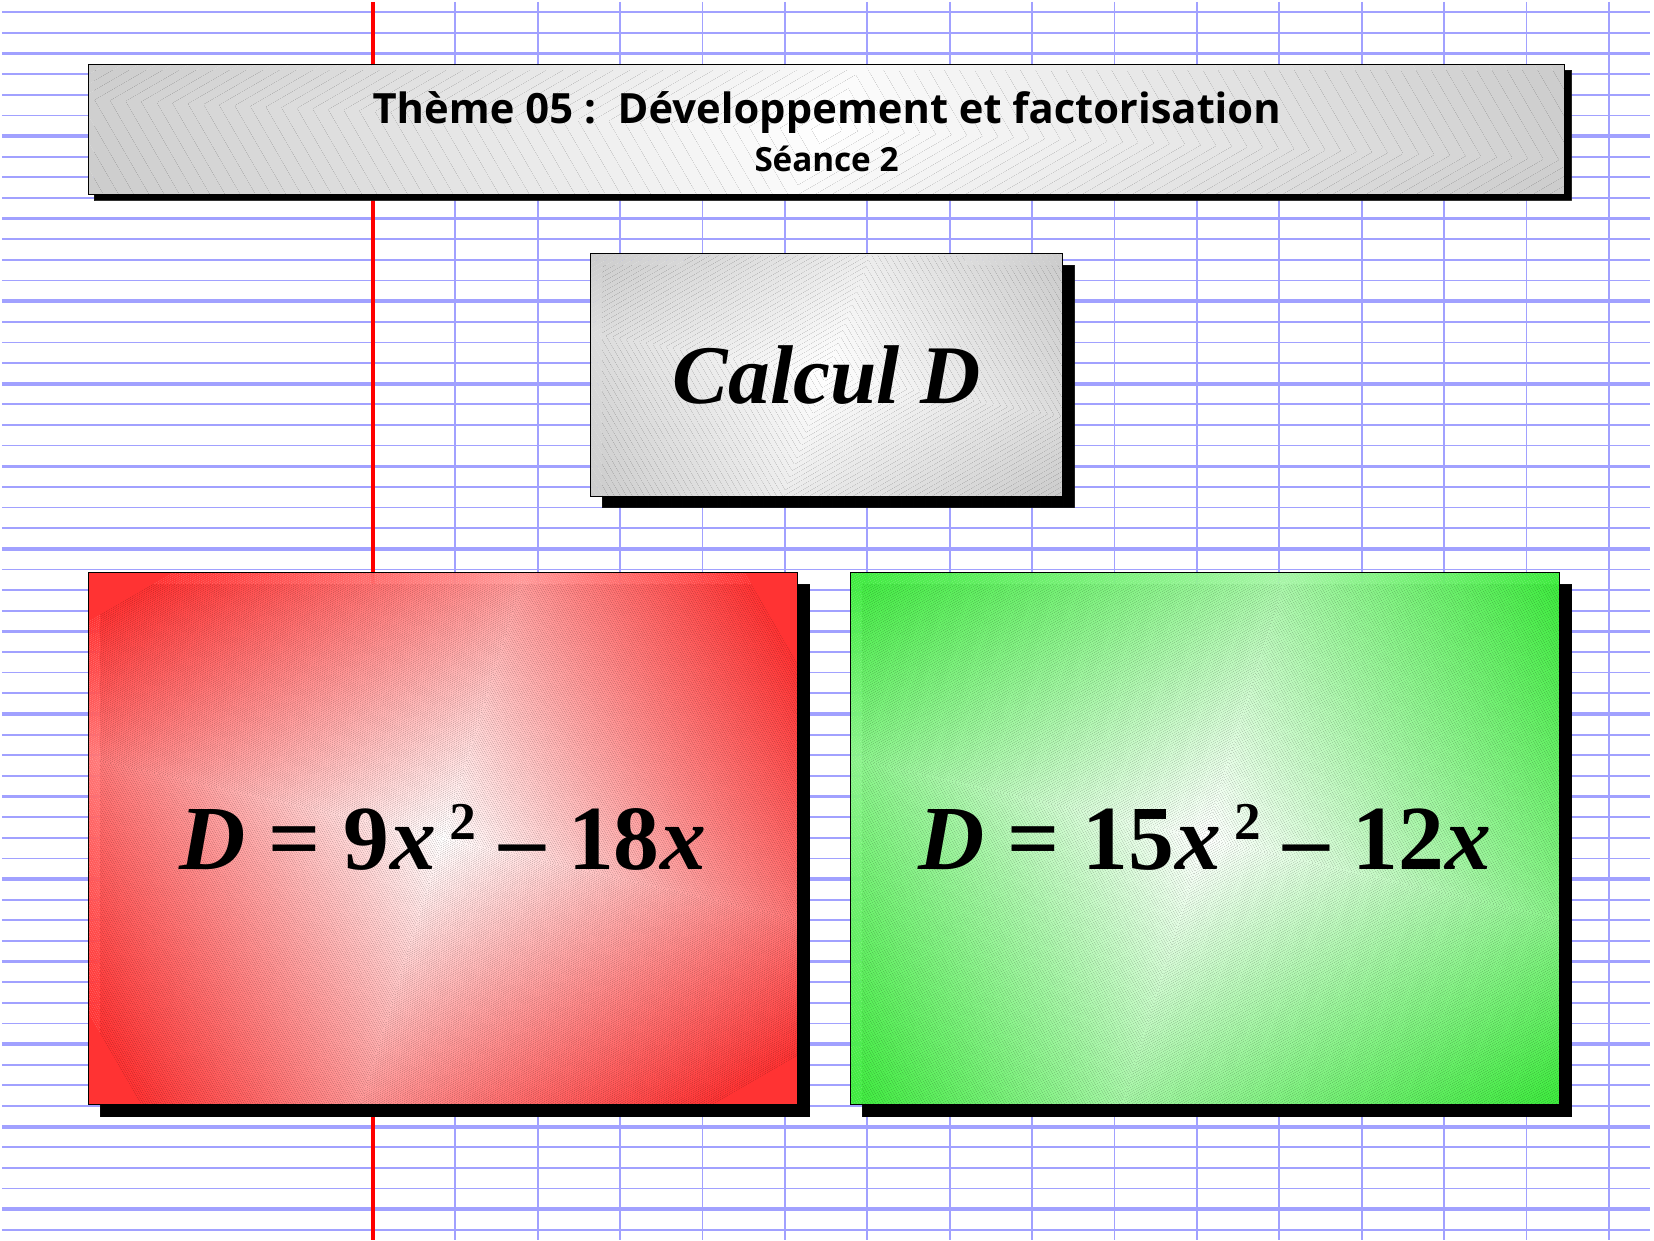

Thème 05 : Développement et factorisation
Séance 2
Calcul D
10
11
12
13
14
15
9
0
1
2
3
4
5
6
7
8
D = 9x 2 – 18x
D = 15x 2 – 12x